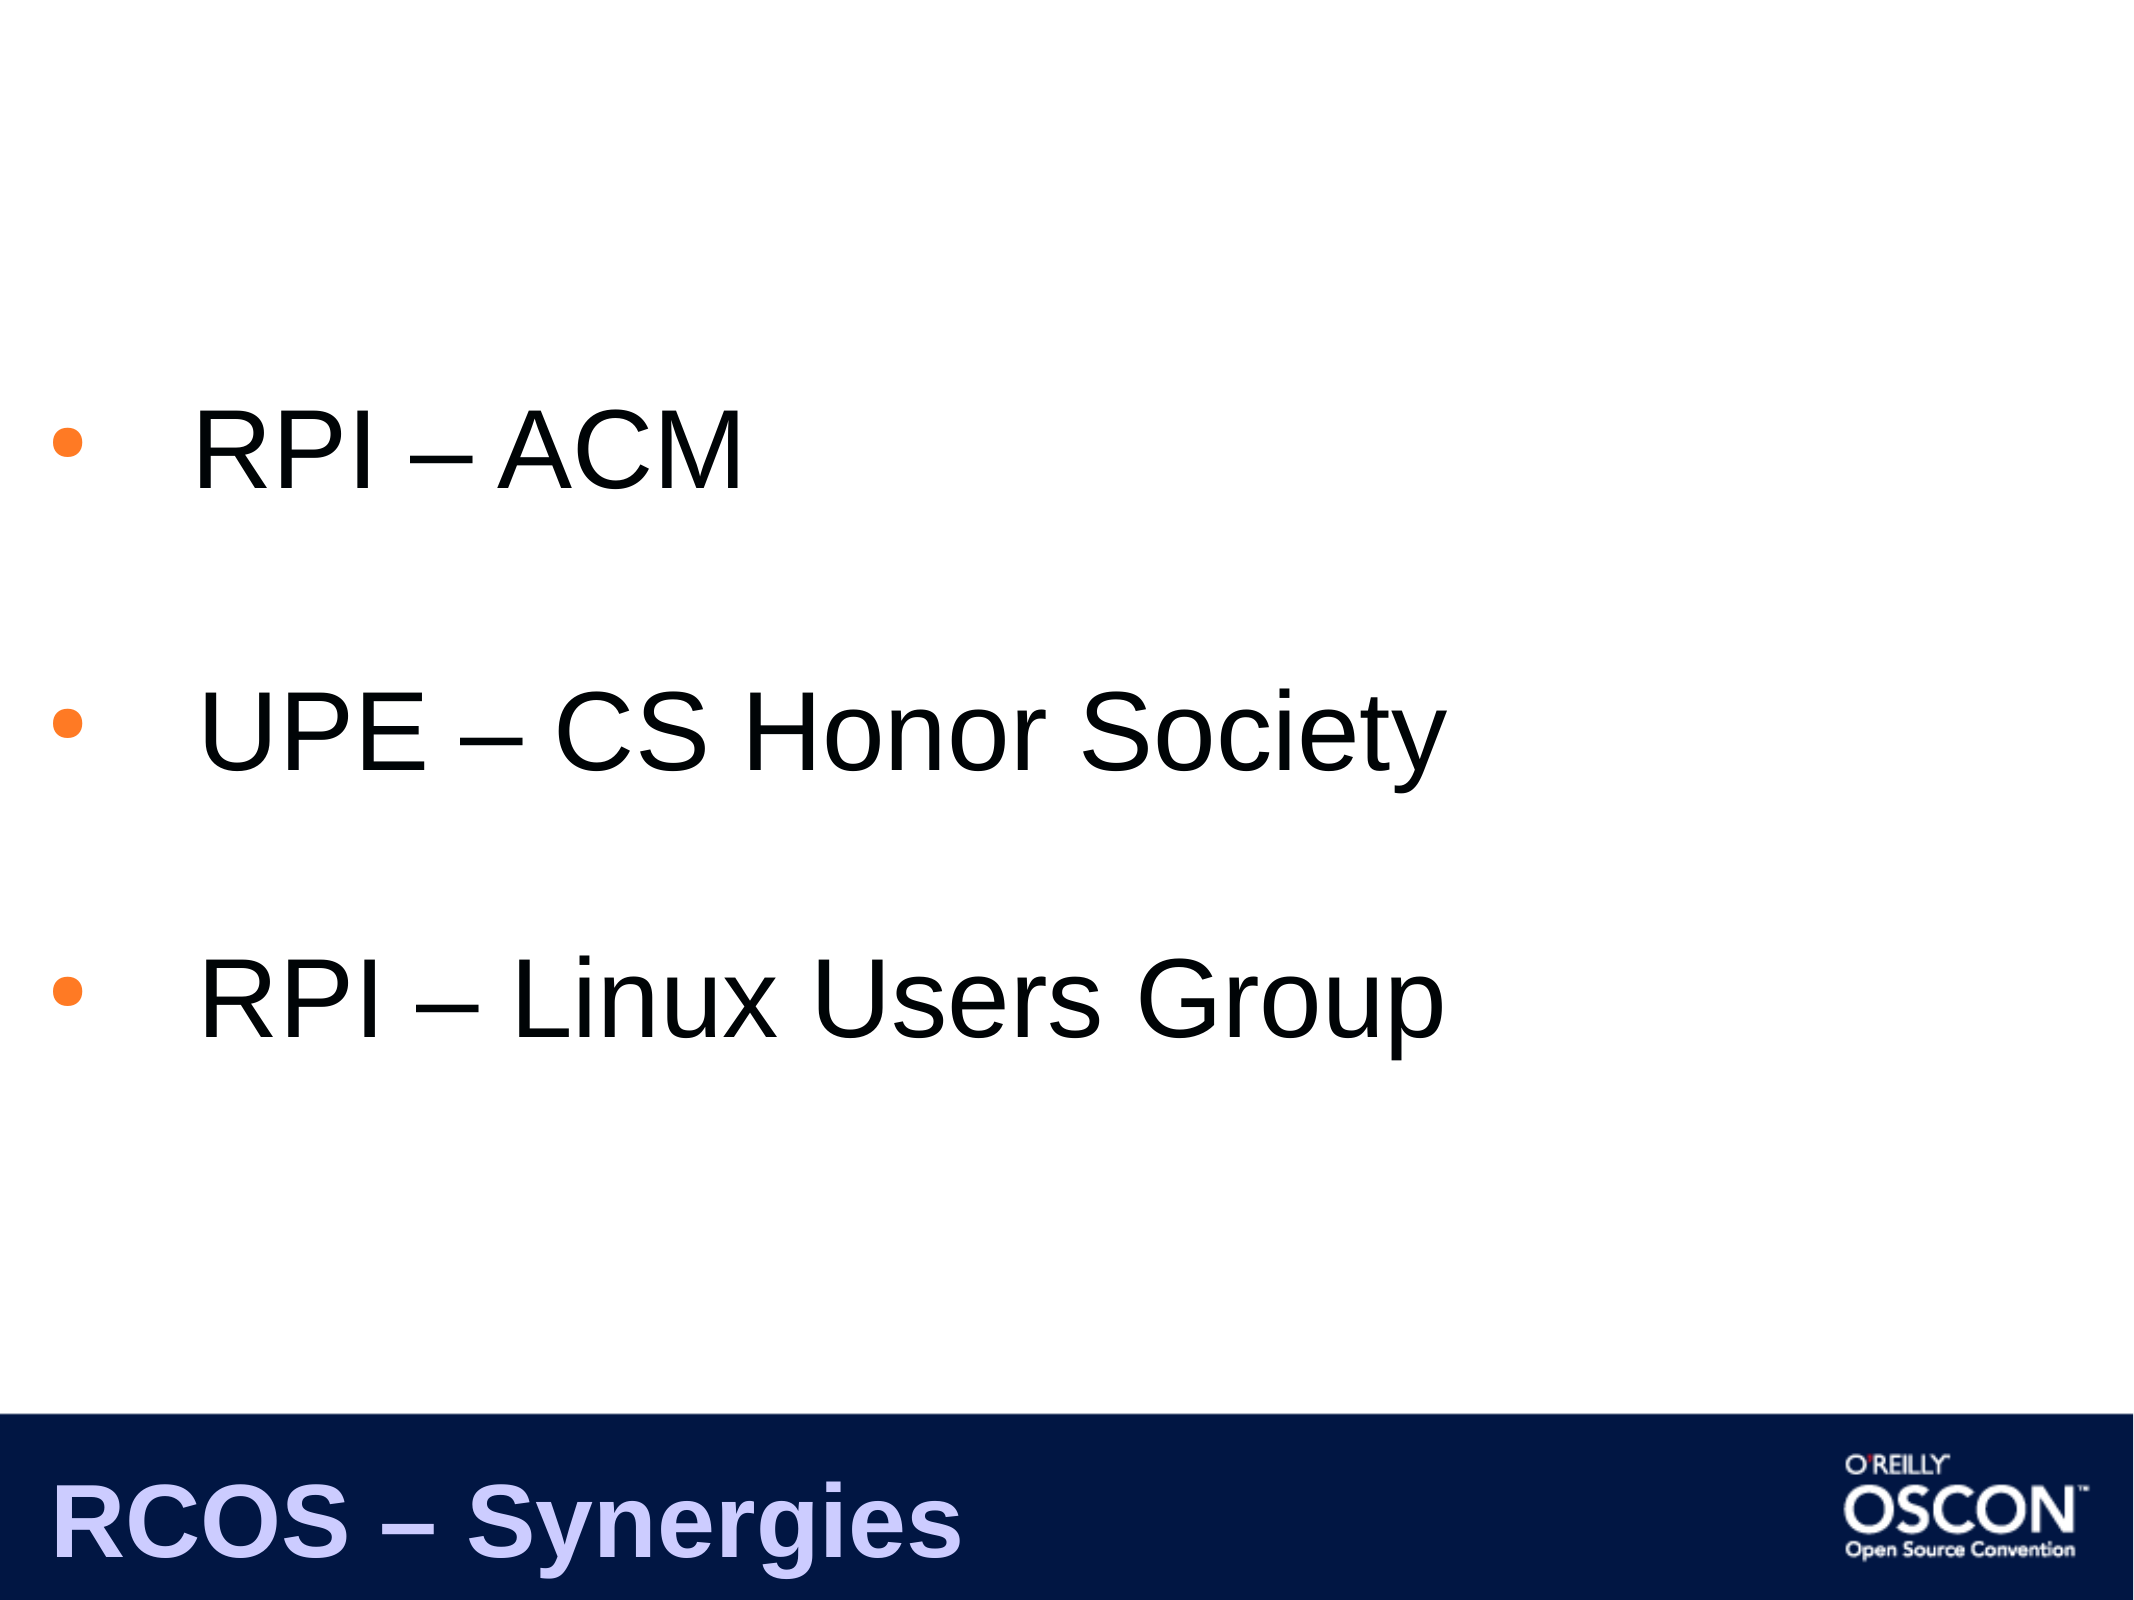

# RPI – ACM
 UPE – CS Honor Society
 RPI – Linux Users Group
RCOS – Synergies